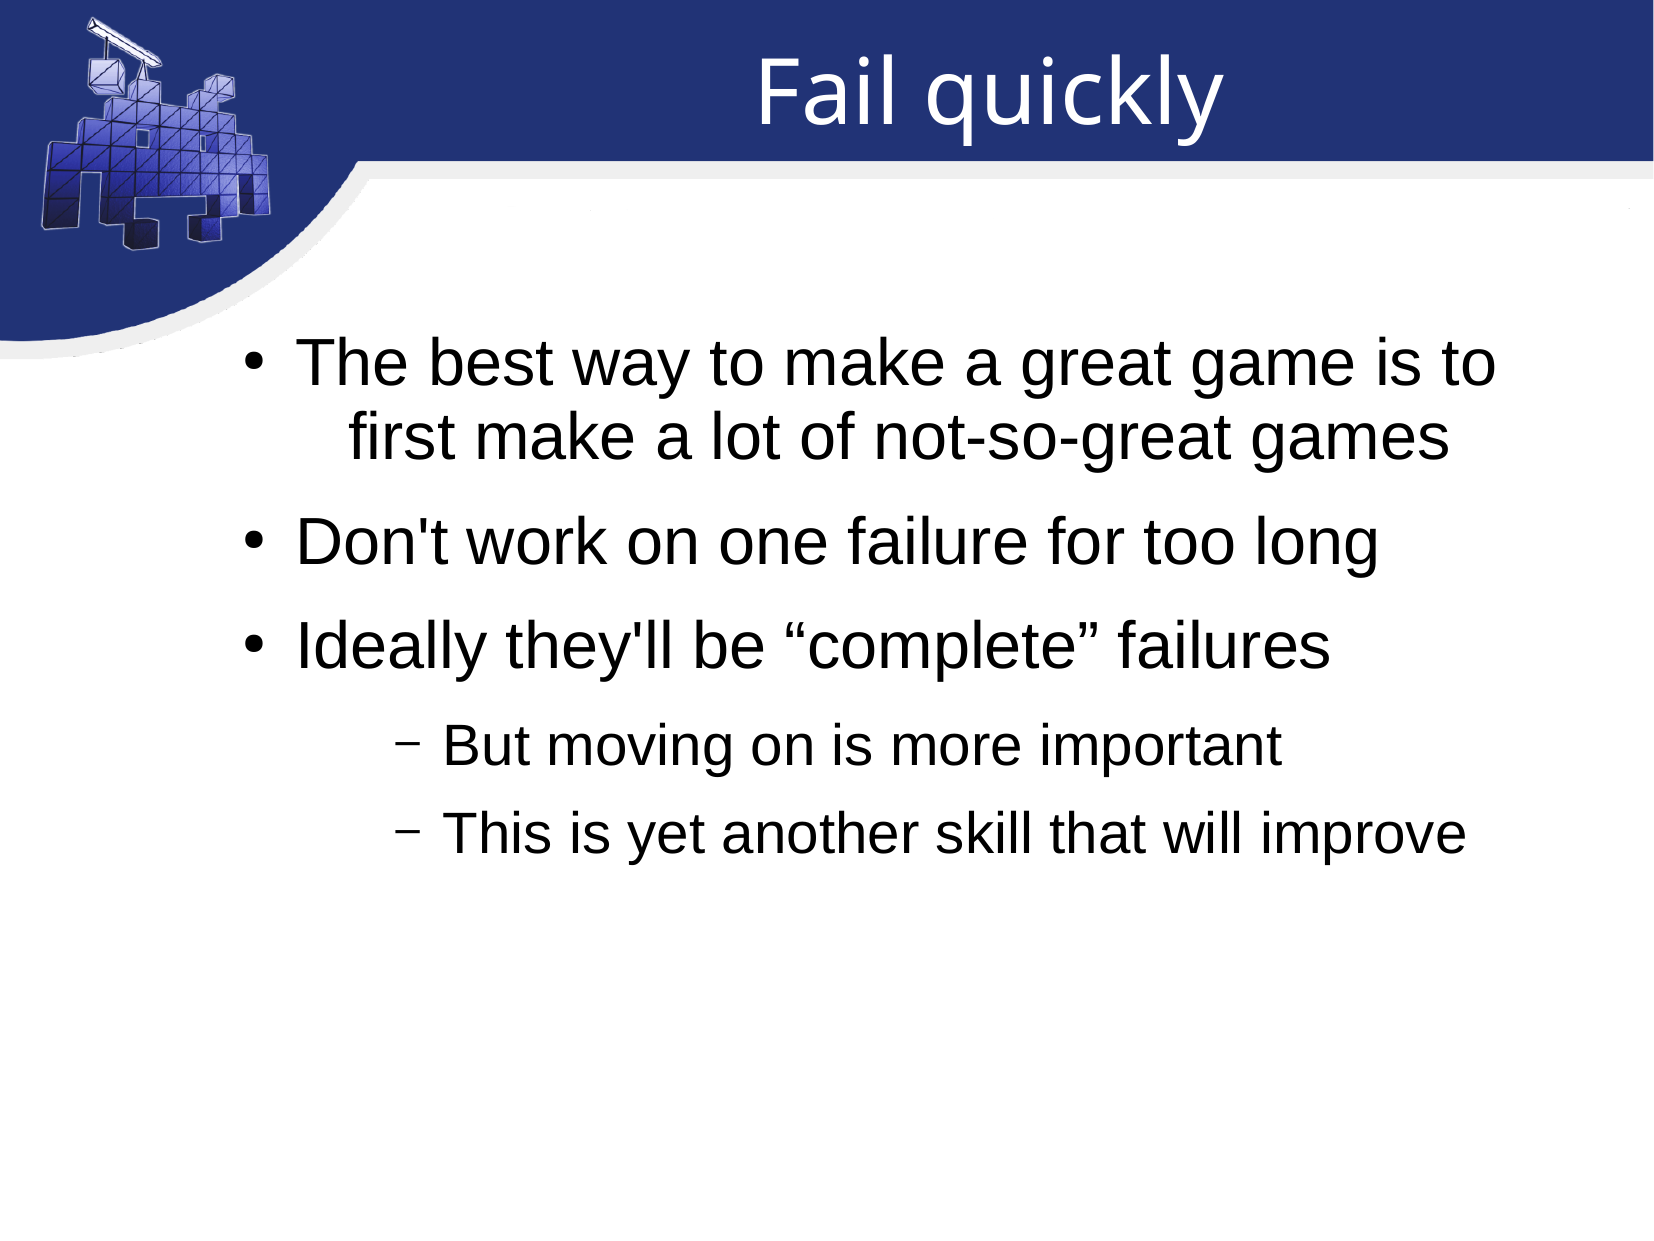

# Fail quickly
The best way to make a great game is to first make a lot of not-so-great games
Don't work on one failure for too long
Ideally they'll be “complete” failures
But moving on is more important
This is yet another skill that will improve